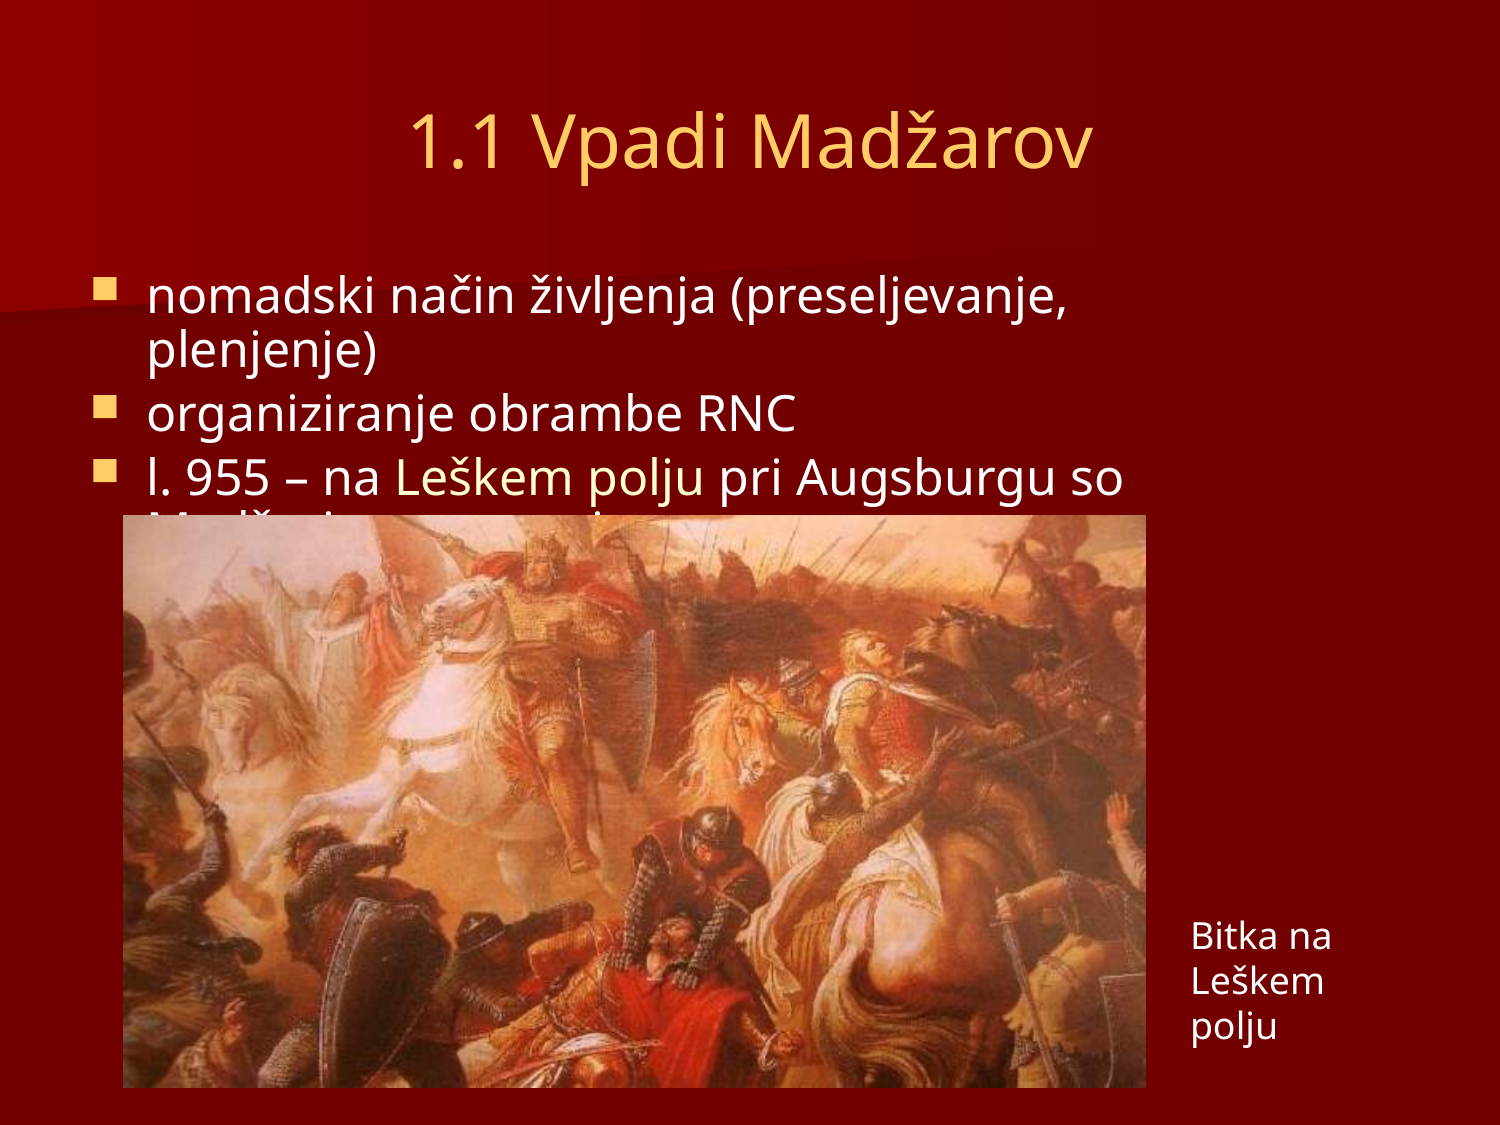

# 1.1 Vpadi Madžarov
nomadski način življenja (preseljevanje, plenjenje)
organiziranje obrambe RNC
l. 955 – na Leškem polju pri Augsburgu so Madžari premagani
Bitka na
Leškem polju